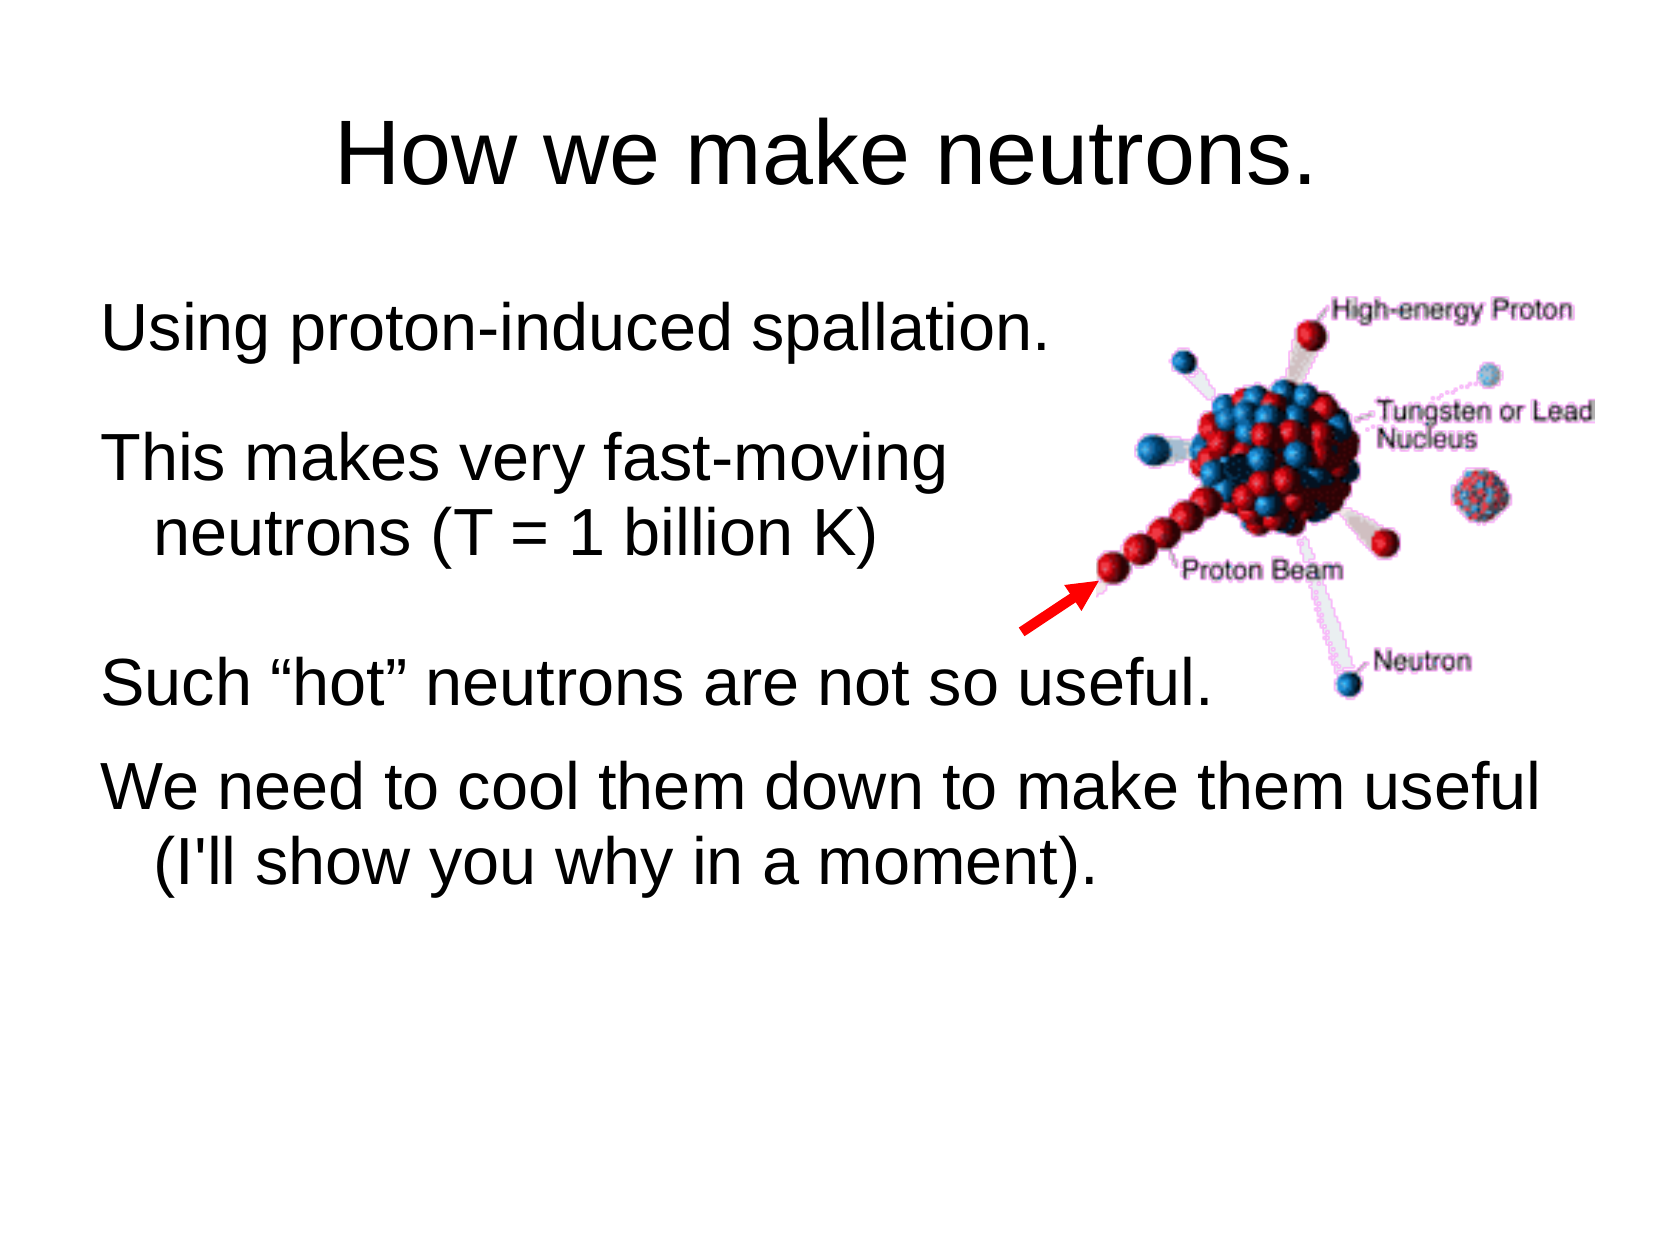

# How we make neutrons.
Using proton-induced spallation.
This makes very fast-moving neutrons (T = 1 billion K)
Such “hot” neutrons are not so useful.
We need to cool them down to make them useful (I'll show you why in a moment).